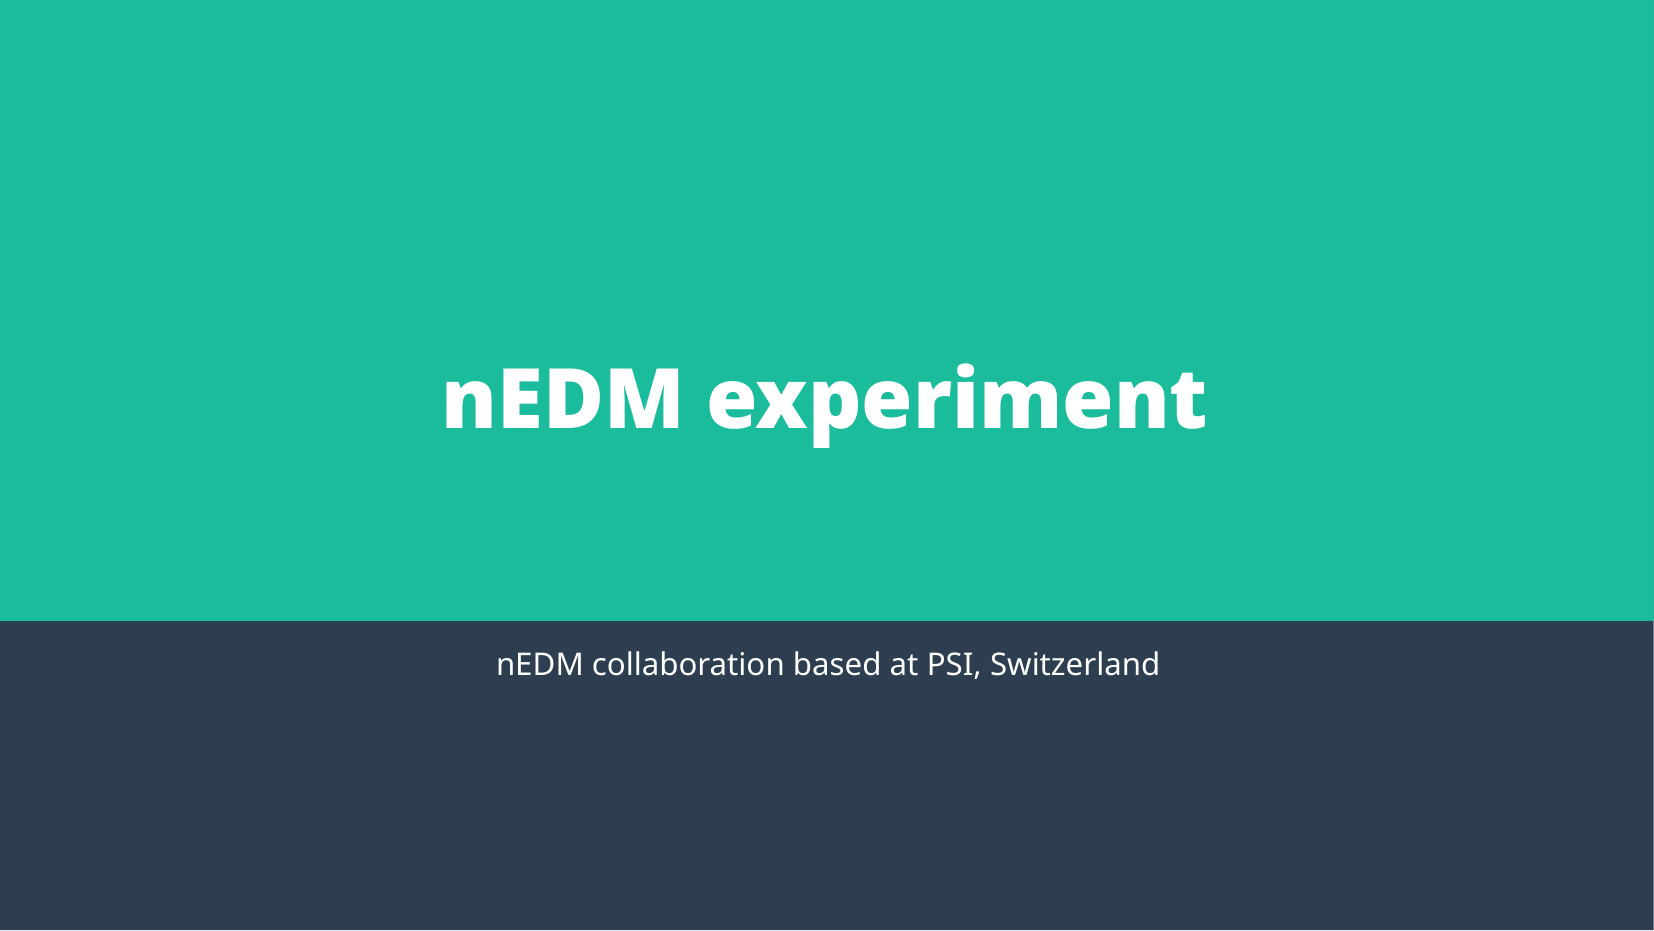

# nEDM experiment
nEDM collaboration based at PSI, Switzerland